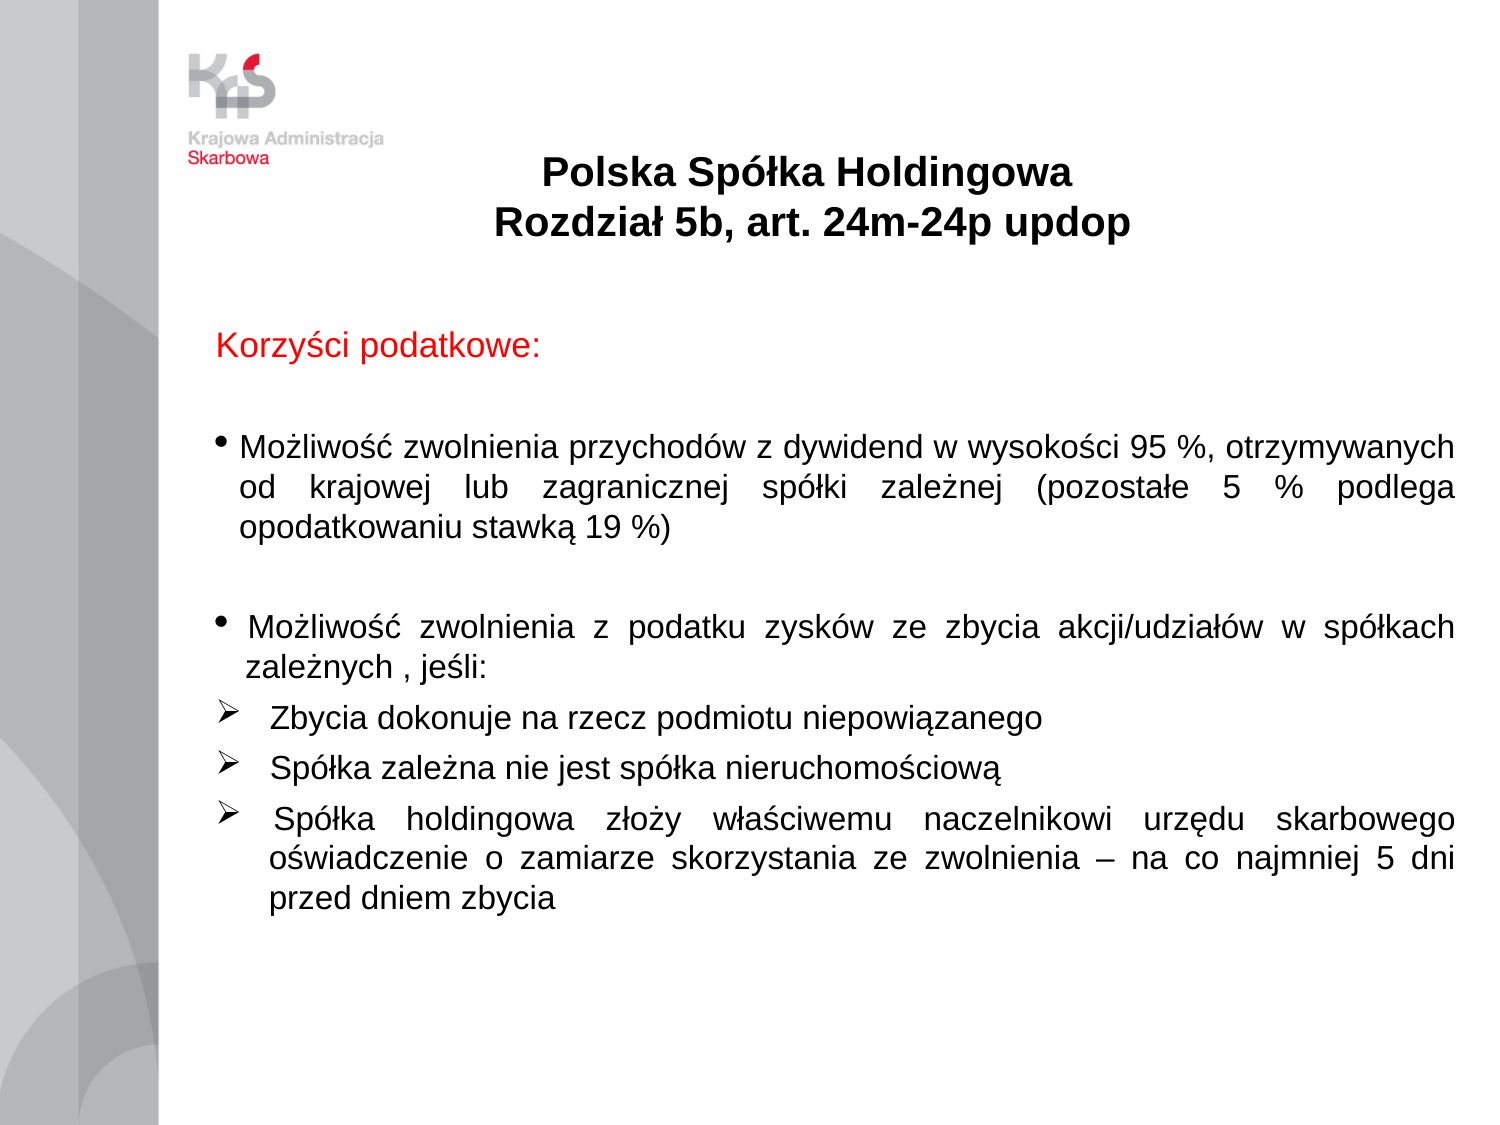

Polska Spółka Holdingowa
Rozdział 5b, art. 24m-24p updop
Korzyści podatkowe:
 Możliwość zwolnienia przychodów z dywidend w wysokości 95 %, otrzymywanych od krajowej lub zagranicznej spółki zależnej (pozostałe 5 % podlega opodatkowaniu stawką 19 %)
 Możliwość zwolnienia z podatku zysków ze zbycia akcji/udziałów w spółkach zależnych , jeśli:
 Zbycia dokonuje na rzecz podmiotu niepowiązanego
 Spółka zależna nie jest spółka nieruchomościową
 Spółka holdingowa złoży właściwemu naczelnikowi urzędu skarbowego oświadczenie o zamiarze skorzystania ze zwolnienia – na co najmniej 5 dni przed dniem zbycia